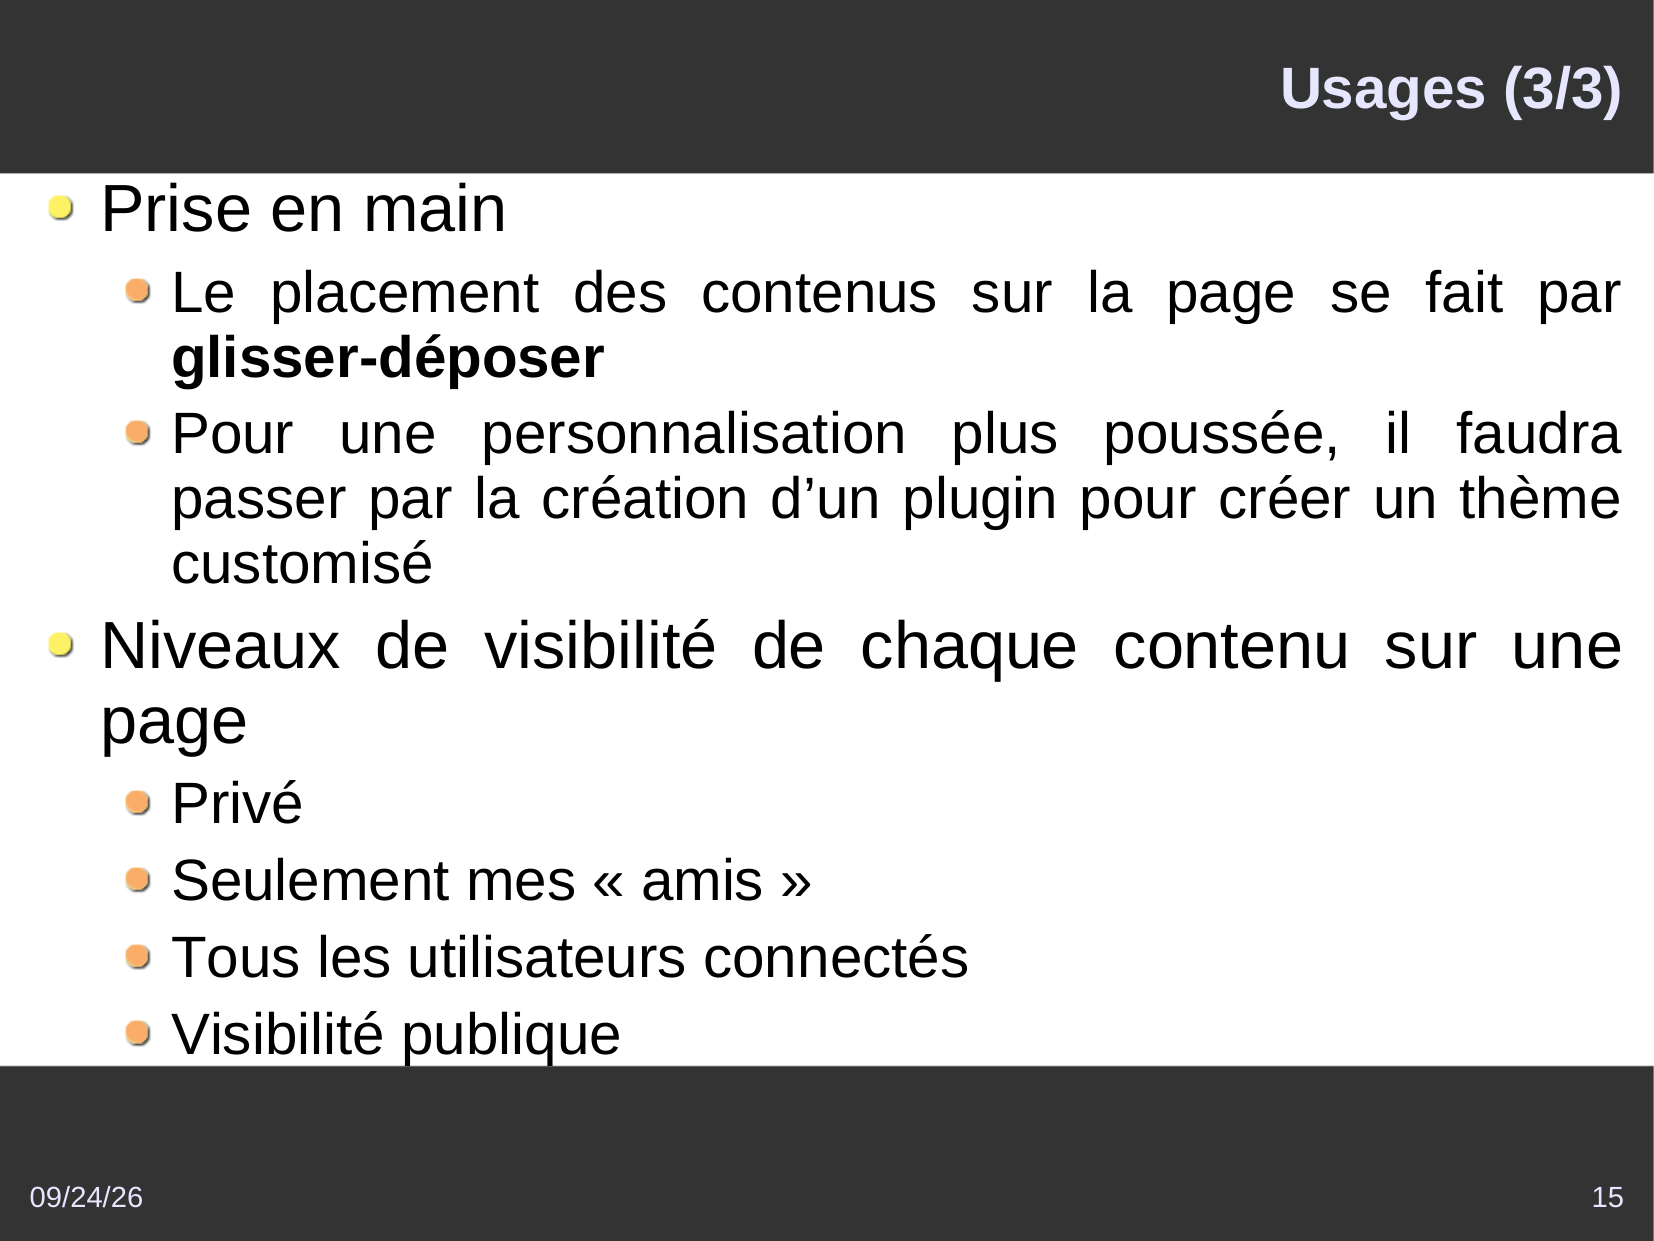

# Usages (3/3)
Prise en main
Le placement des contenus sur la page se fait par glisser-déposer
Pour une personnalisation plus poussée, il faudra passer par la création d’un plugin pour créer un thème customisé
Niveaux de visibilité de chaque contenu sur une page
Privé
Seulement mes « amis »
Tous les utilisateurs connectés
Visibilité publique
15